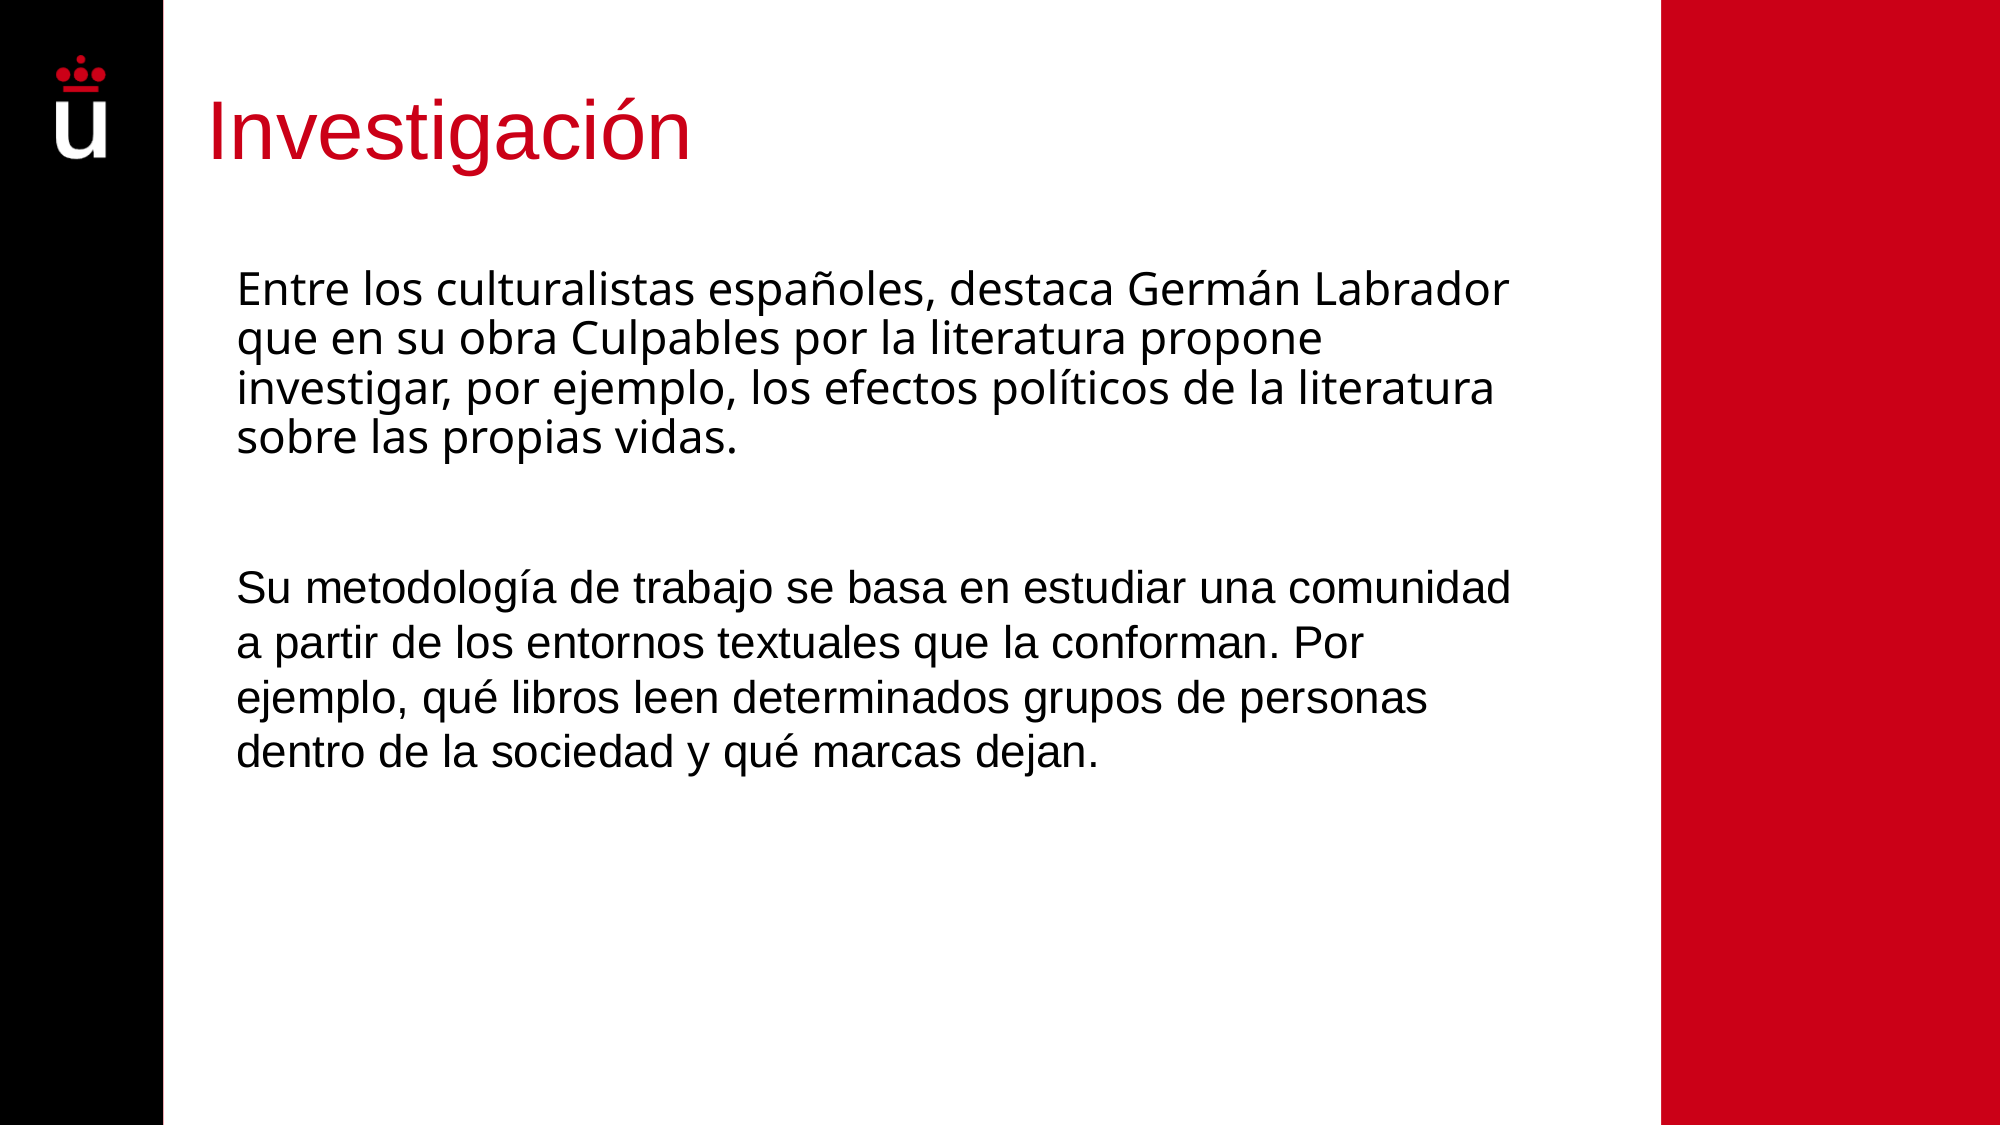

Investigación
# Entre los culturalistas españoles, destaca Germán Labrador que en su obra Culpables por la literatura propone investigar, por ejemplo, los efectos políticos de la literatura sobre las propias vidas.
Su metodología de trabajo se basa en estudiar una comunidad a partir de los entornos textuales que la conforman. Por ejemplo, qué libros leen determinados grupos de personas dentro de la sociedad y qué marcas dejan.